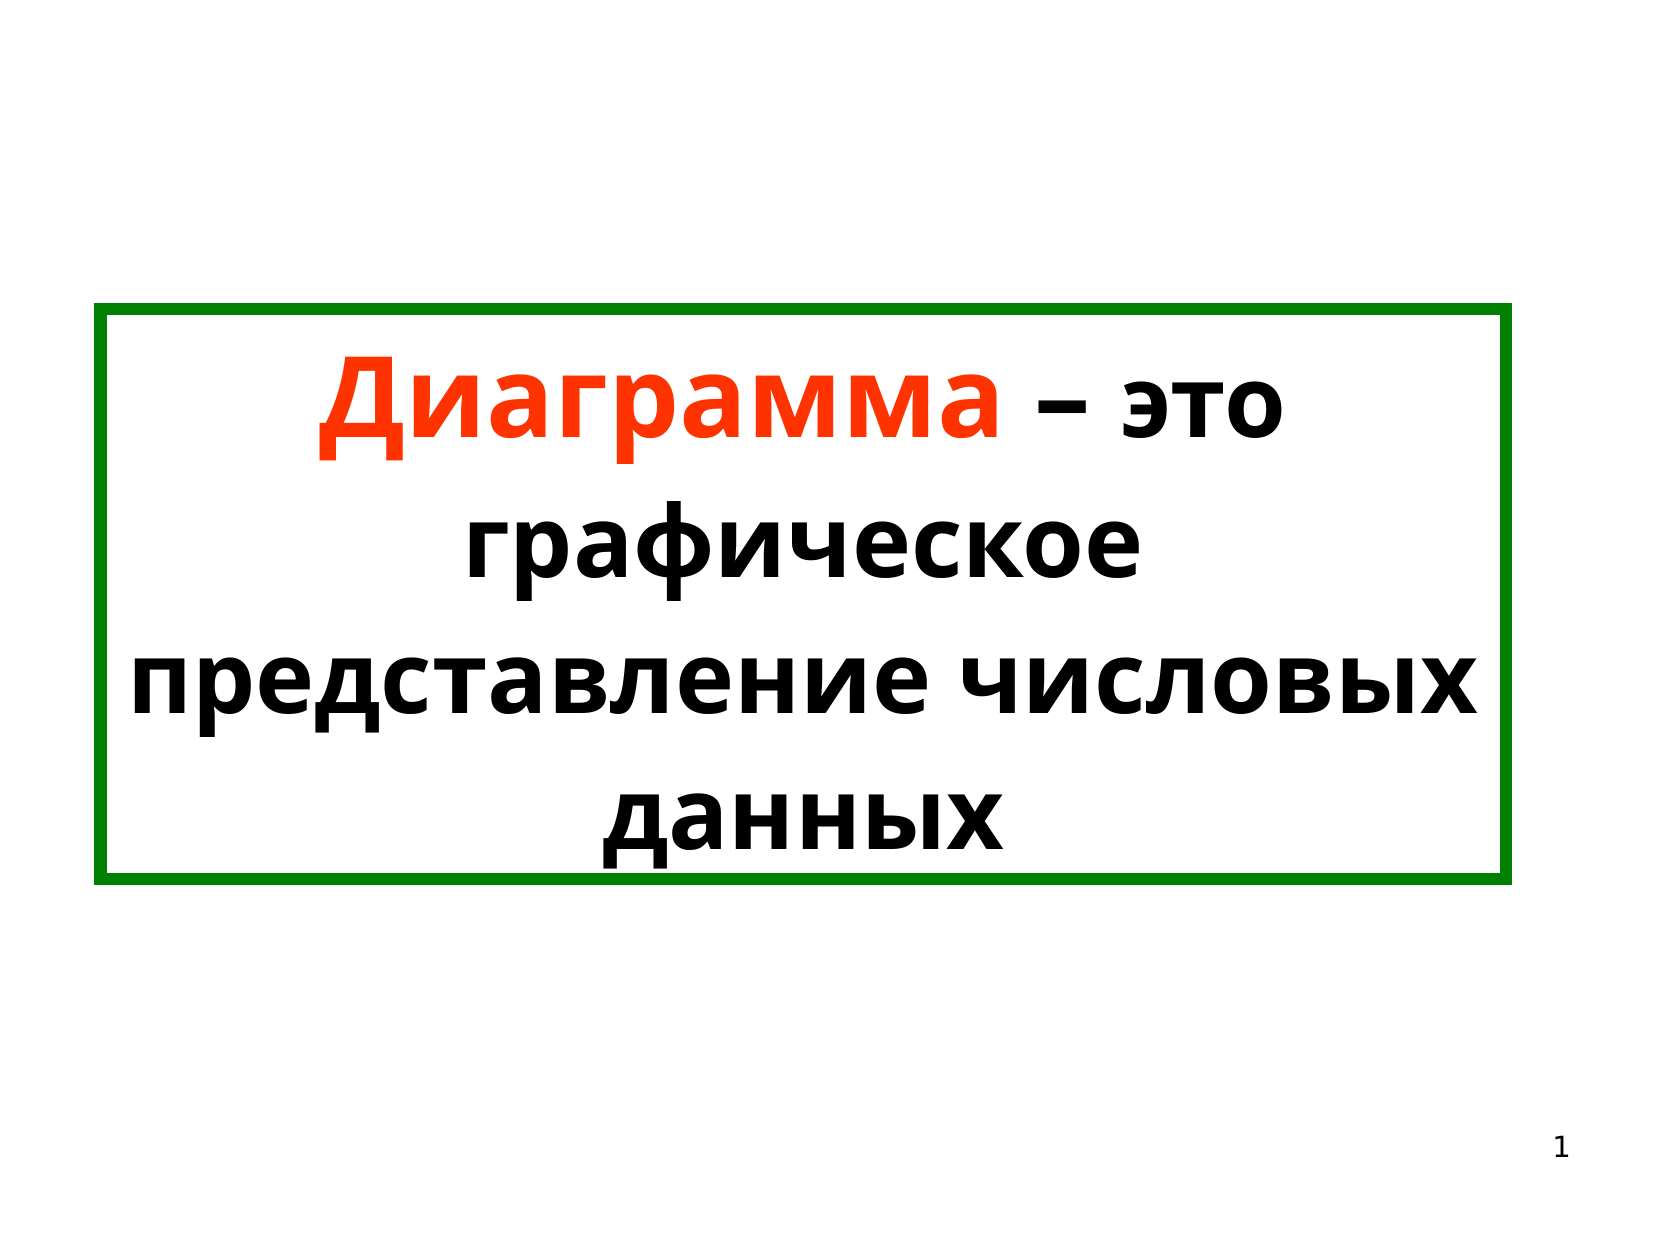

# Диаграмма – это графическое представление числовых данных
1